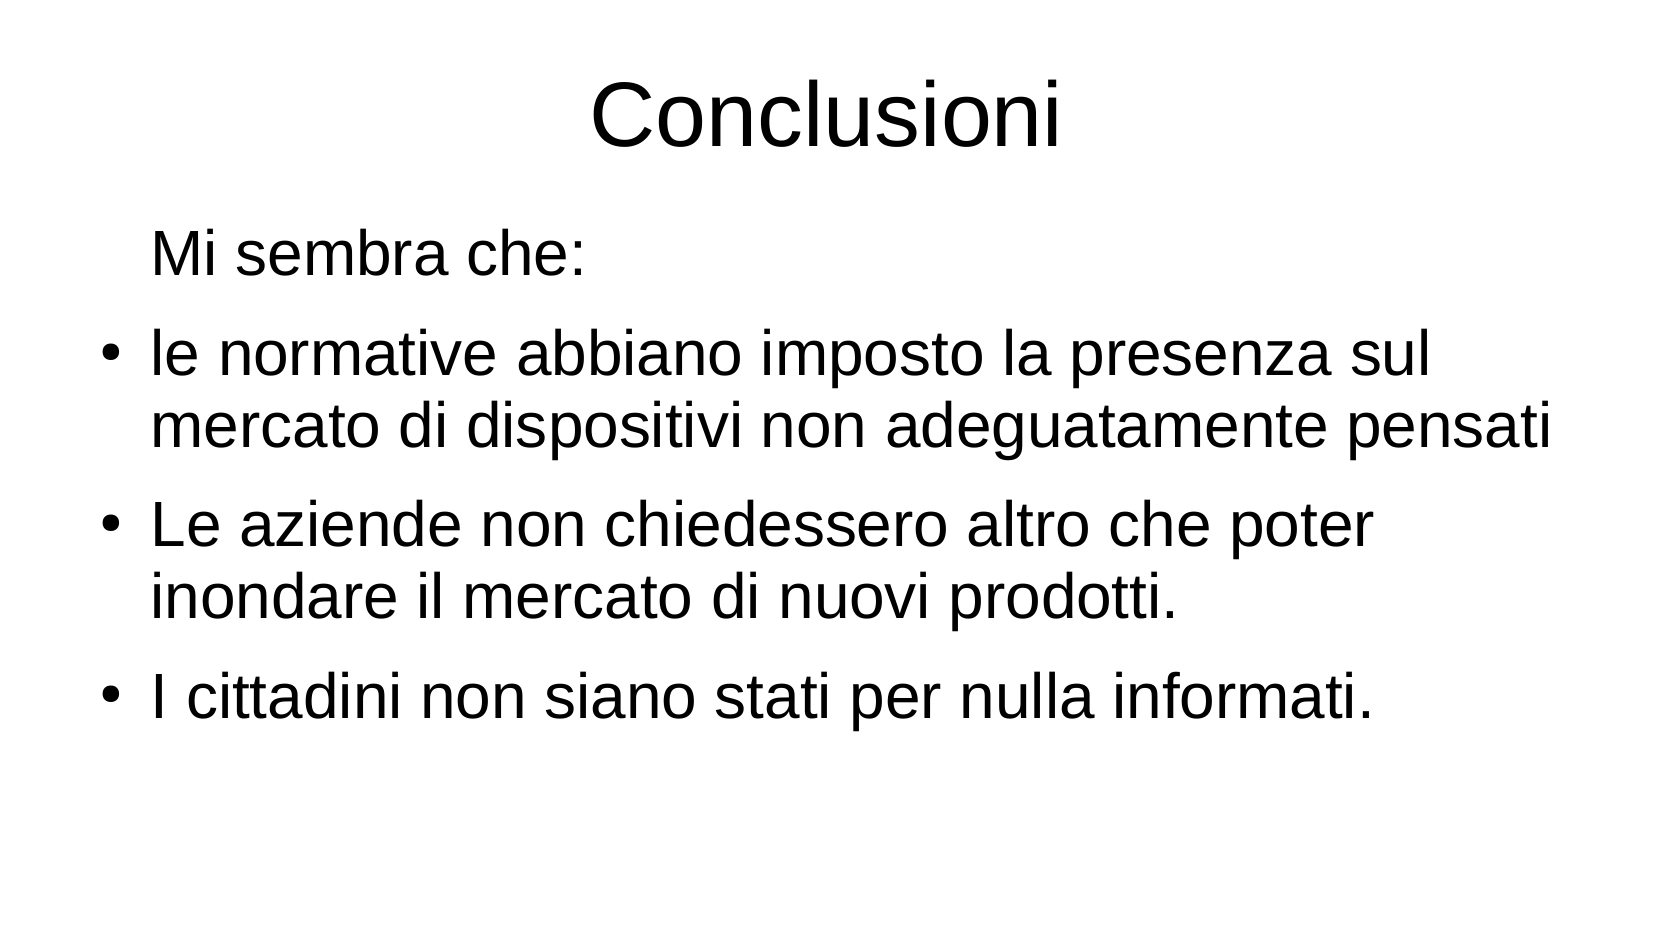

# Conclusioni
Mi sembra che:
le normative abbiano imposto la presenza sul mercato di dispositivi non adeguatamente pensati
Le aziende non chiedessero altro che poter inondare il mercato di nuovi prodotti.
I cittadini non siano stati per nulla informati.